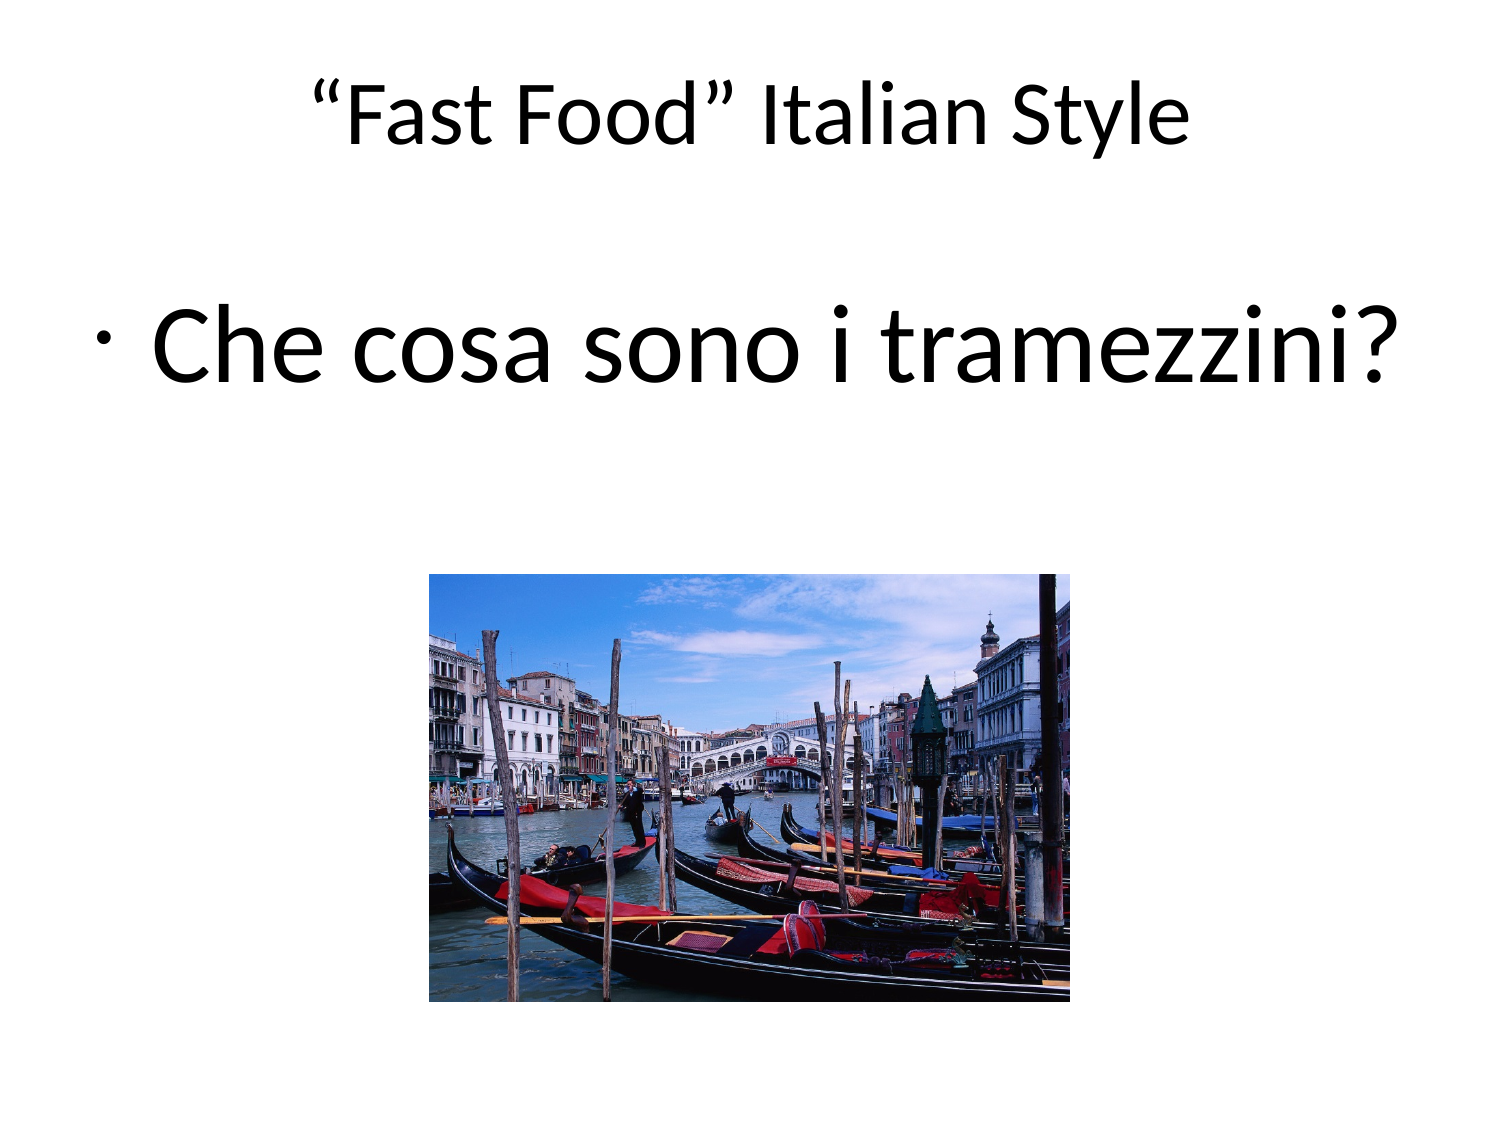

# “Fast Food” Italian Style
Che cosa sono i tramezzini?